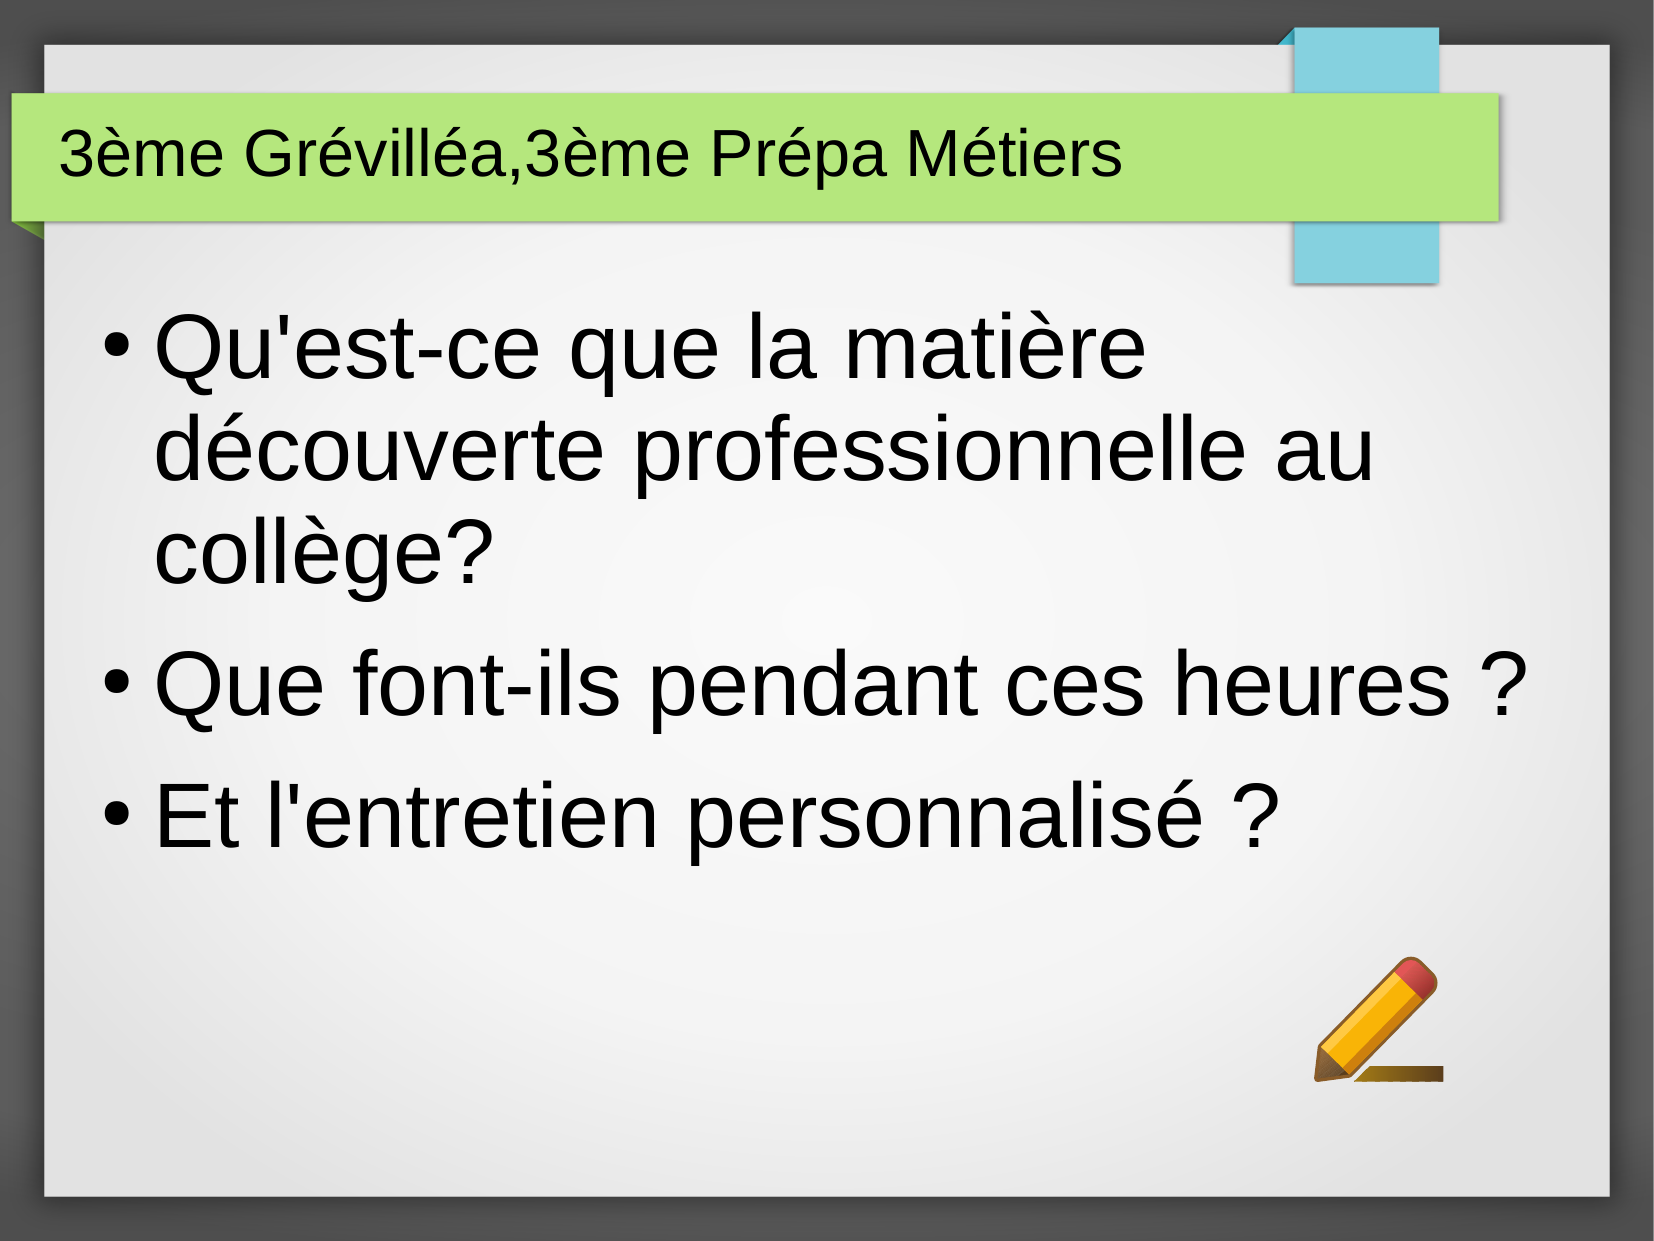

# 3ème Grévilléa,3ème Prépa Métiers
Qu'est-ce que la matière découverte professionnelle au collège?
Que font-ils pendant ces heures ?
Et l'entretien personnalisé ?